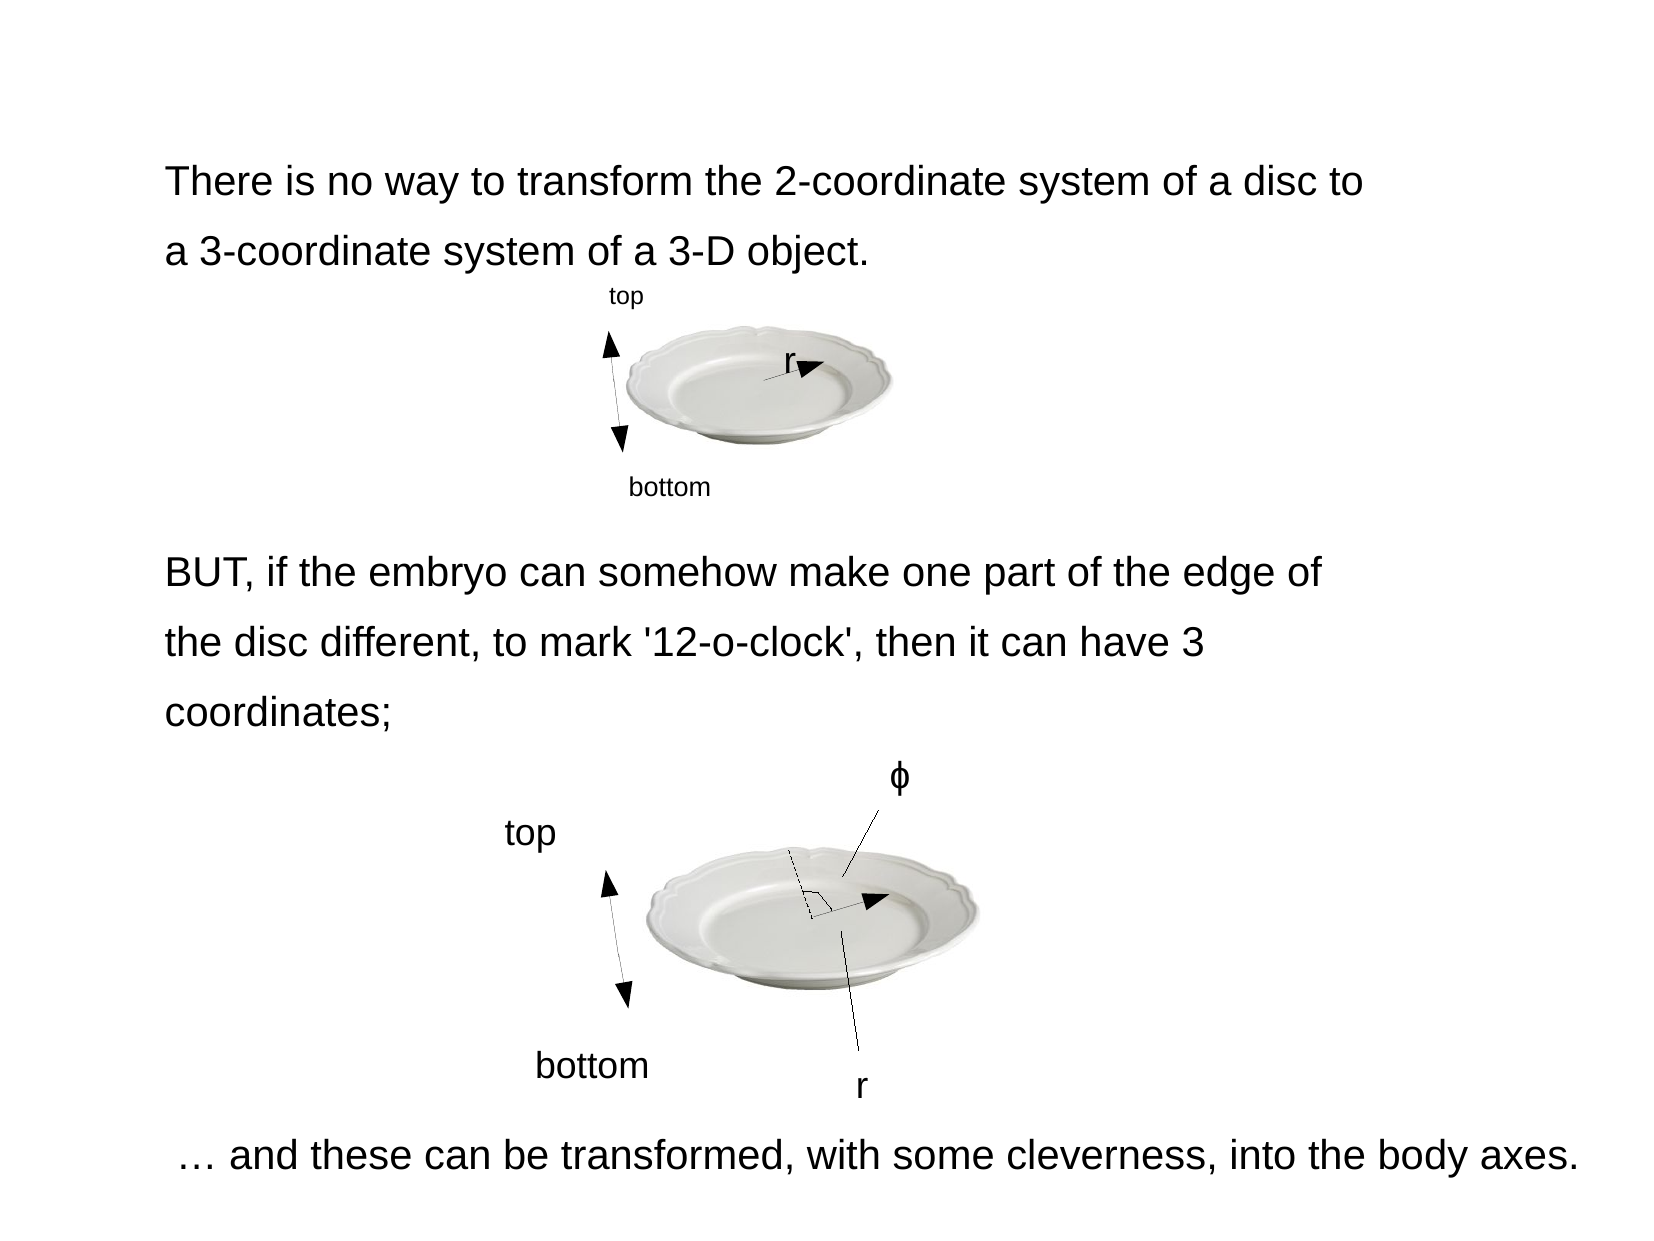

There is no way to transform the 2-coordinate system of a disc to a 3-coordinate system of a 3-D object.
BUT, if the embryo can somehow make one part of the edge of the disc different, to mark '12-o-clock', then it can have 3 coordinates;
top
r
bottom
ɸ
r
top
bottom
… and these can be transformed, with some cleverness, into the body axes.